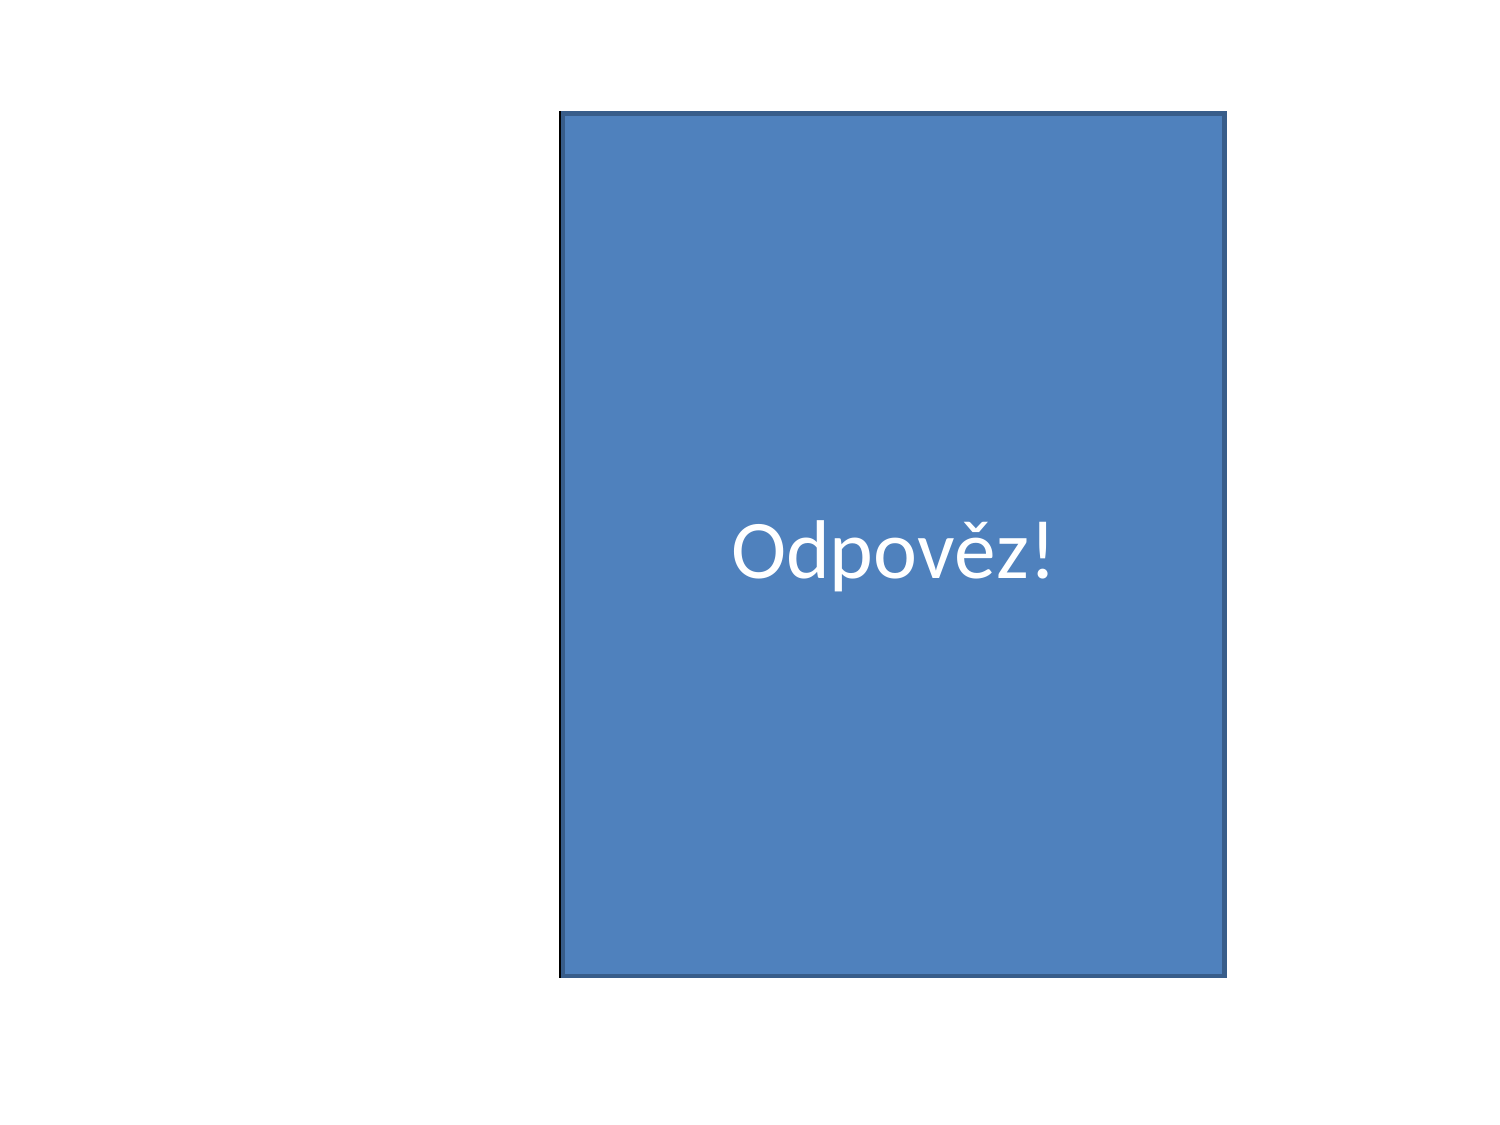

Odpověz!
V jakých jednotkách jsou
uvedeny v tabulkách hustoty
různých látek?
3